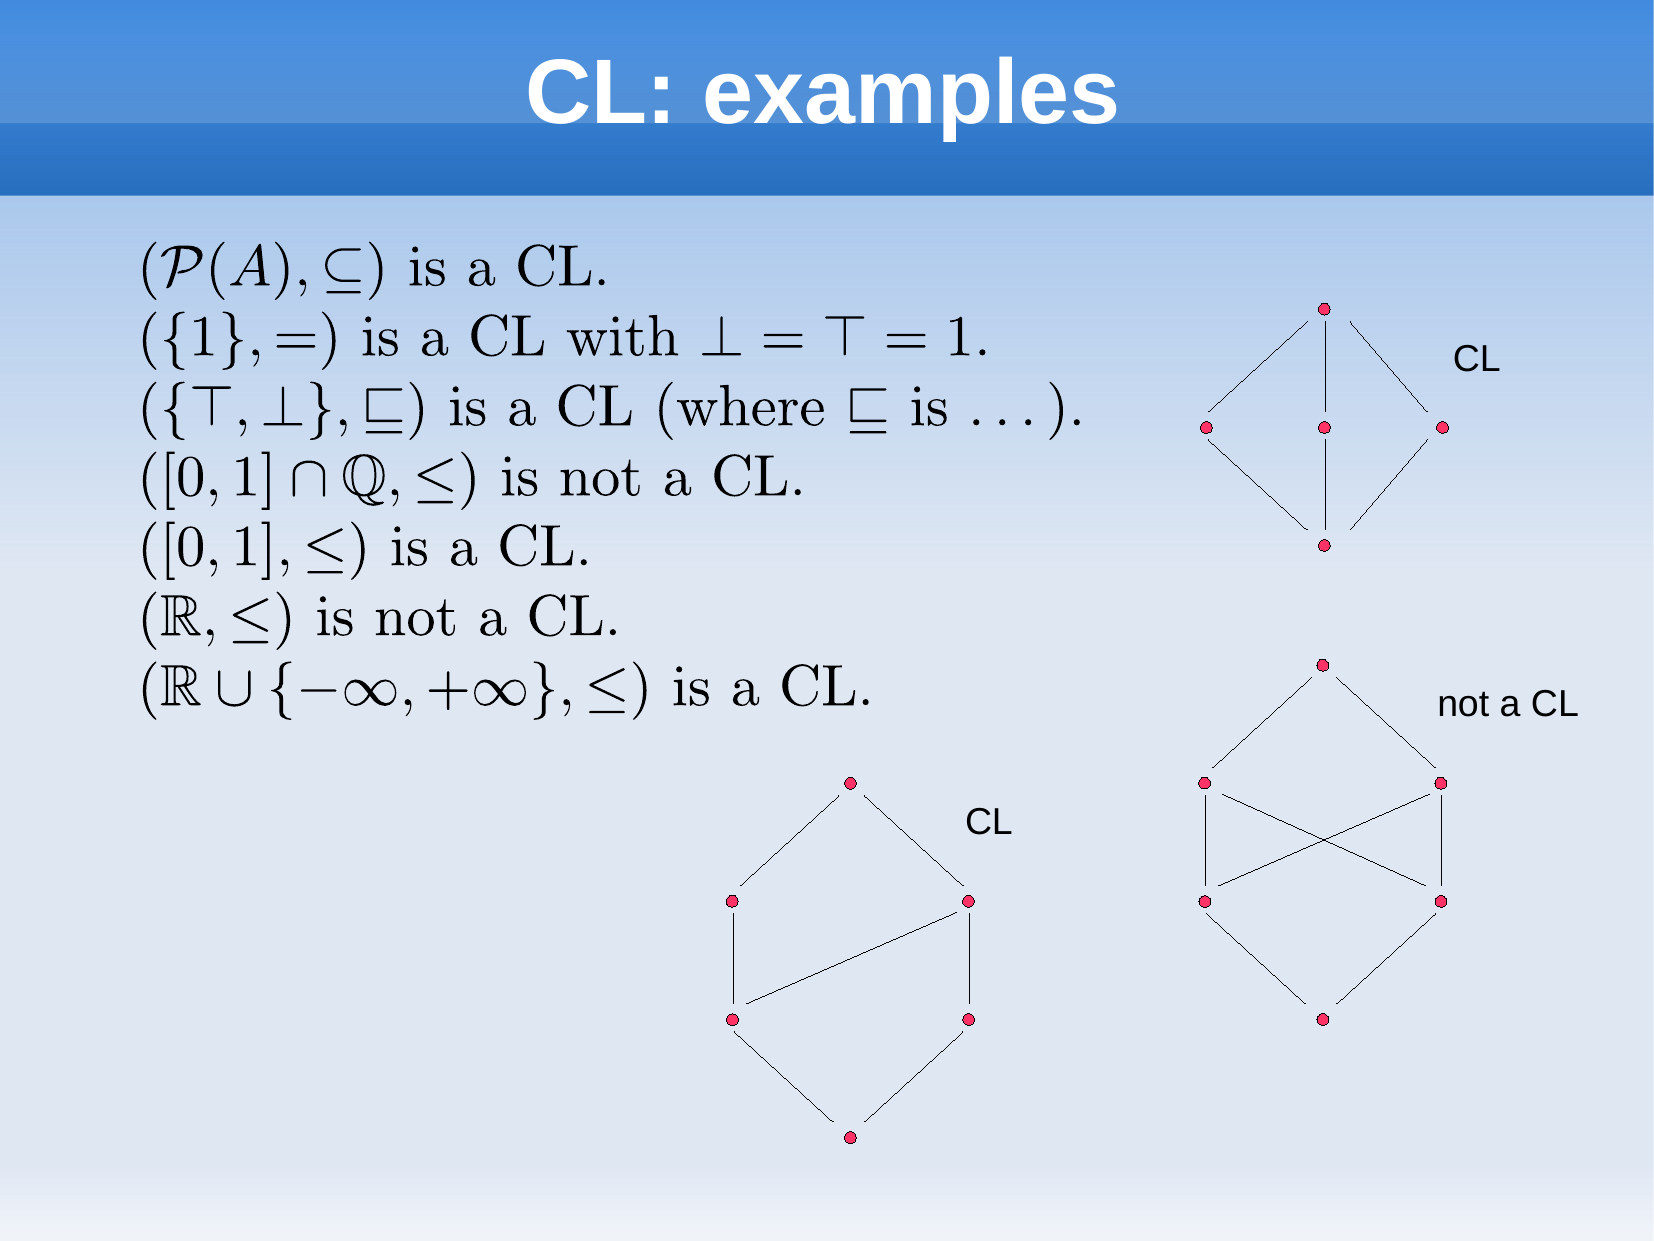

# CL: examples
CL
not a CL
CL